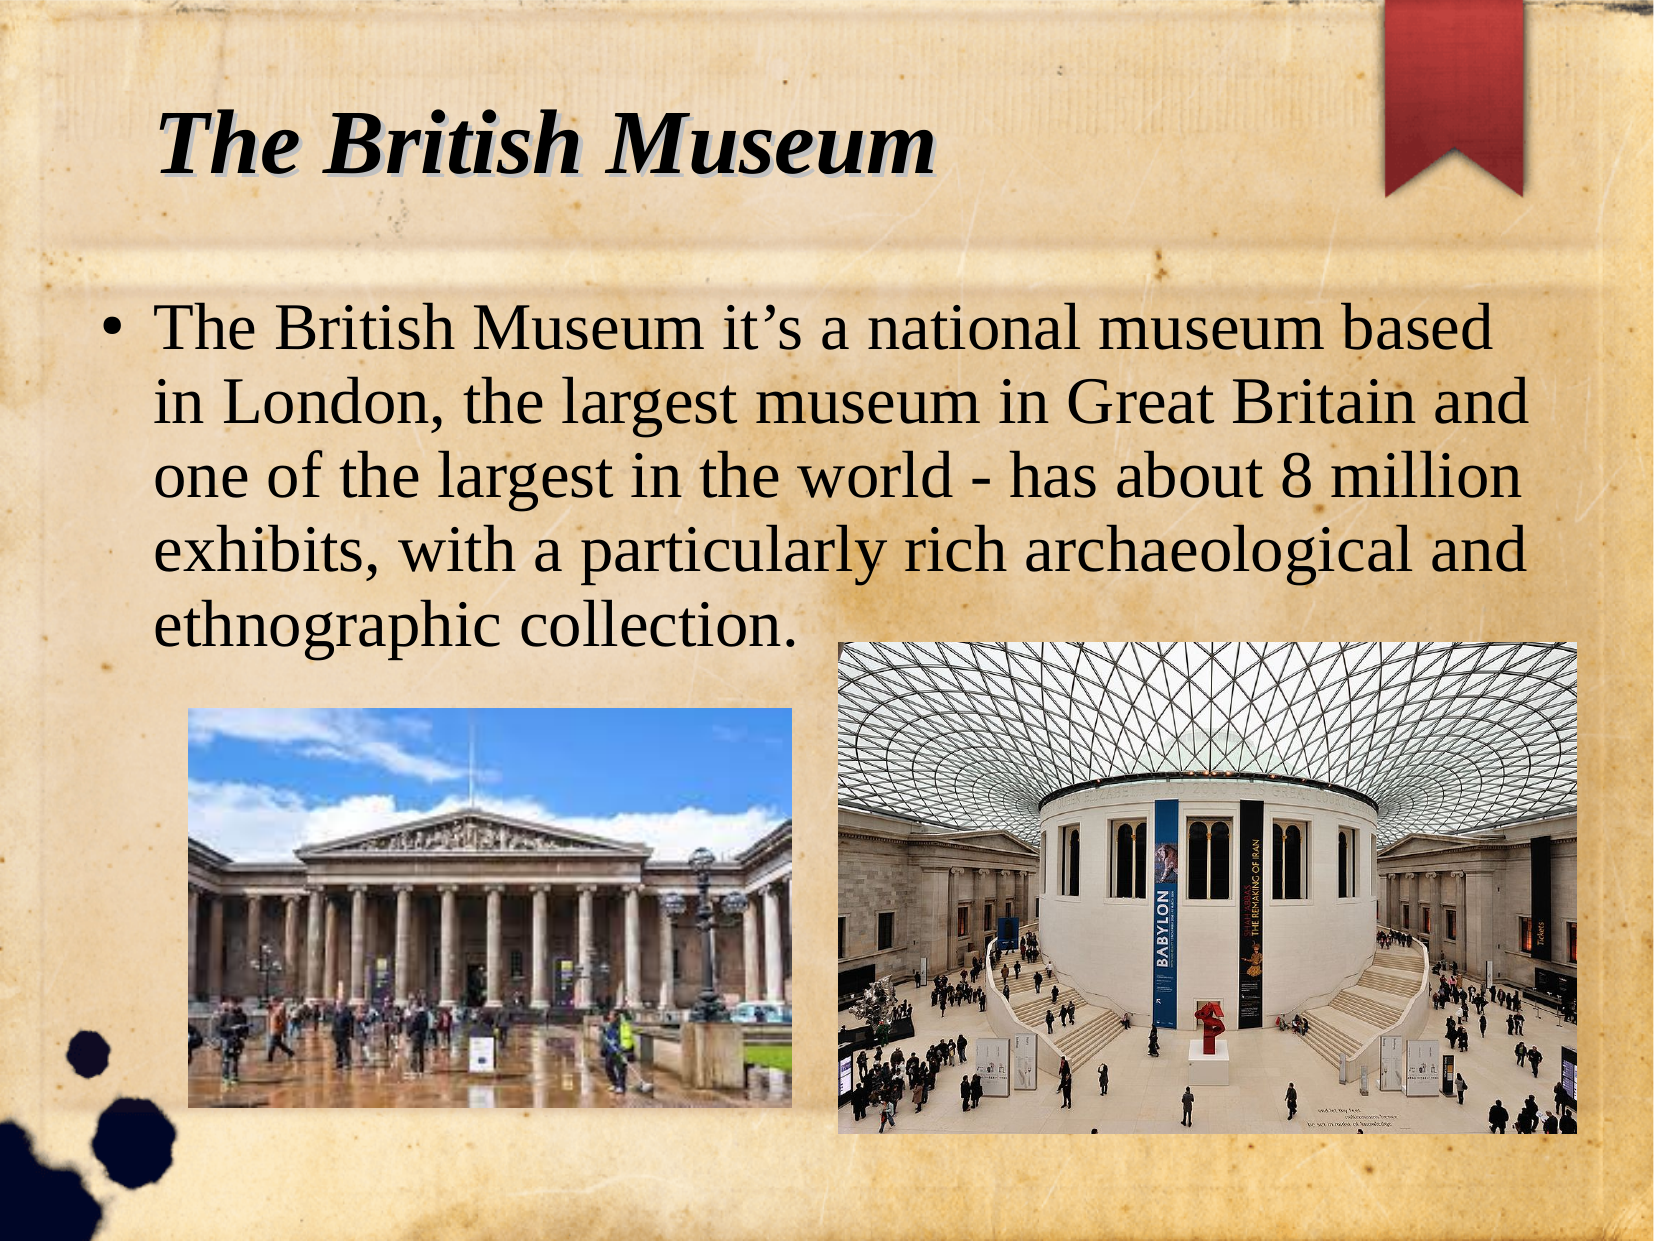

# The British Museum
The British Museum it’s a national museum based in London, the largest museum in Great Britain and one of the largest in the world - has about 8 million exhibits, with a particularly rich archaeological and ethnographic collection.